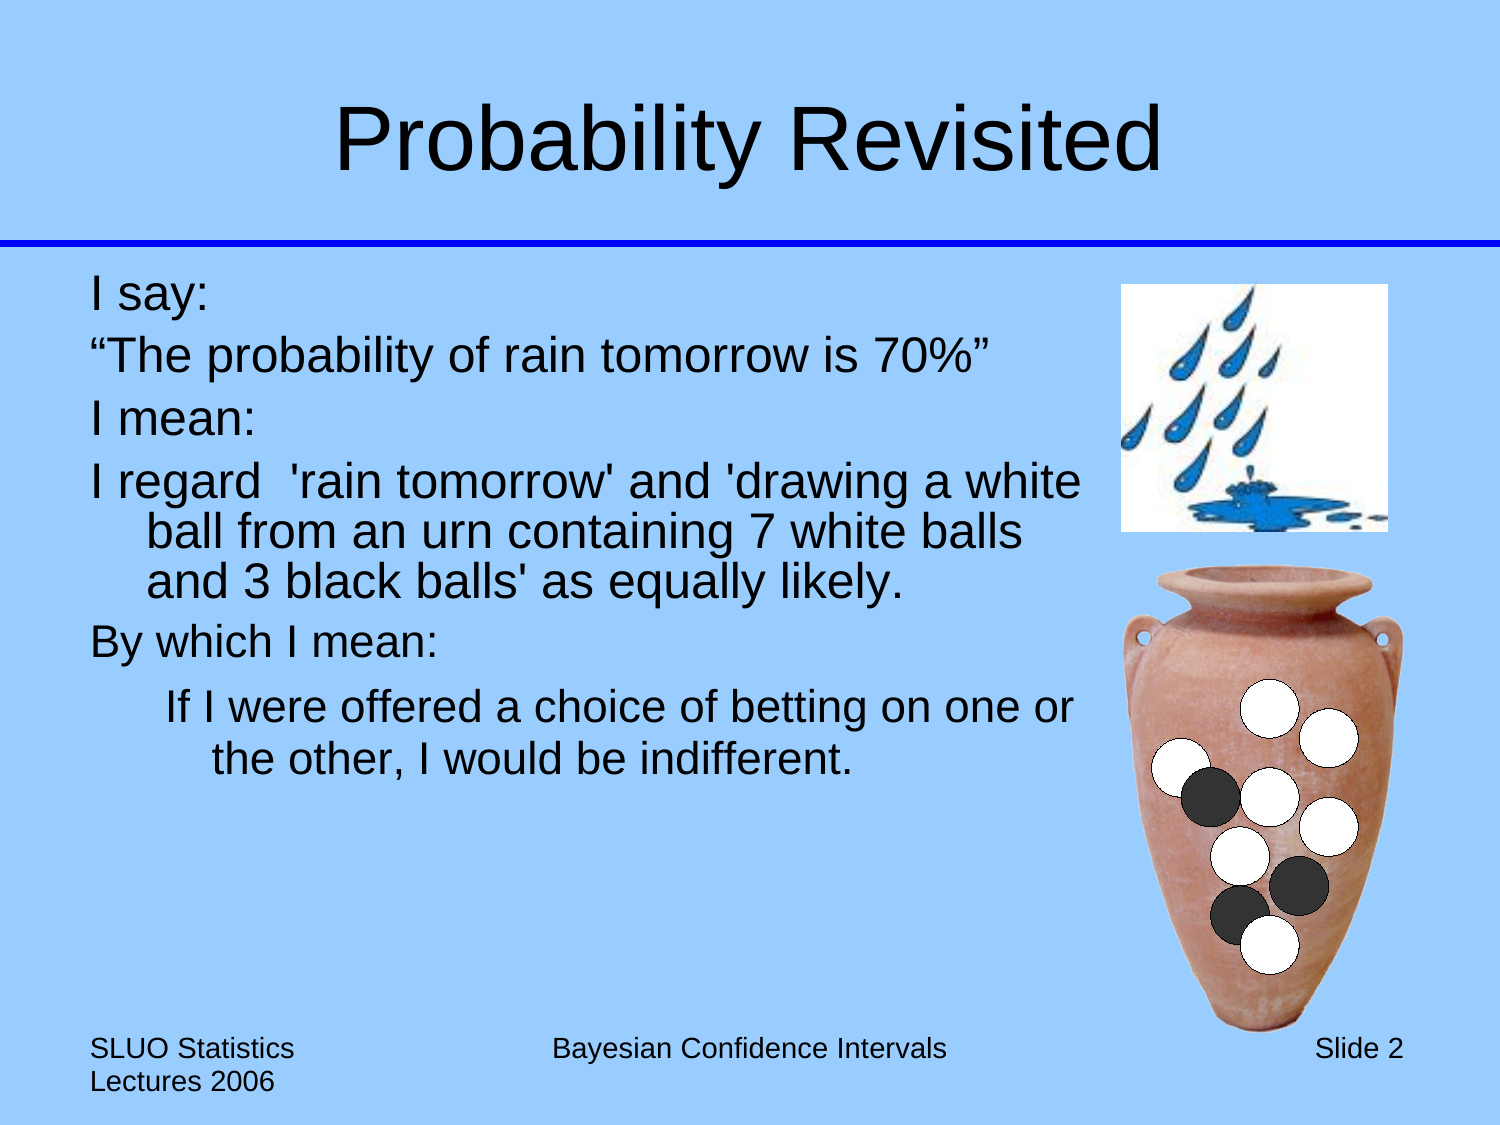

# Probability Revisited
I say:
“The probability of rain tomorrow is 70%”
I mean:
I regard 'rain tomorrow' and 'drawing a white ball from an urn containing 7 white balls and 3 black balls' as equally likely.
By which I mean:
If I were offered a choice of betting on one or the other, I would be indifferent.
2